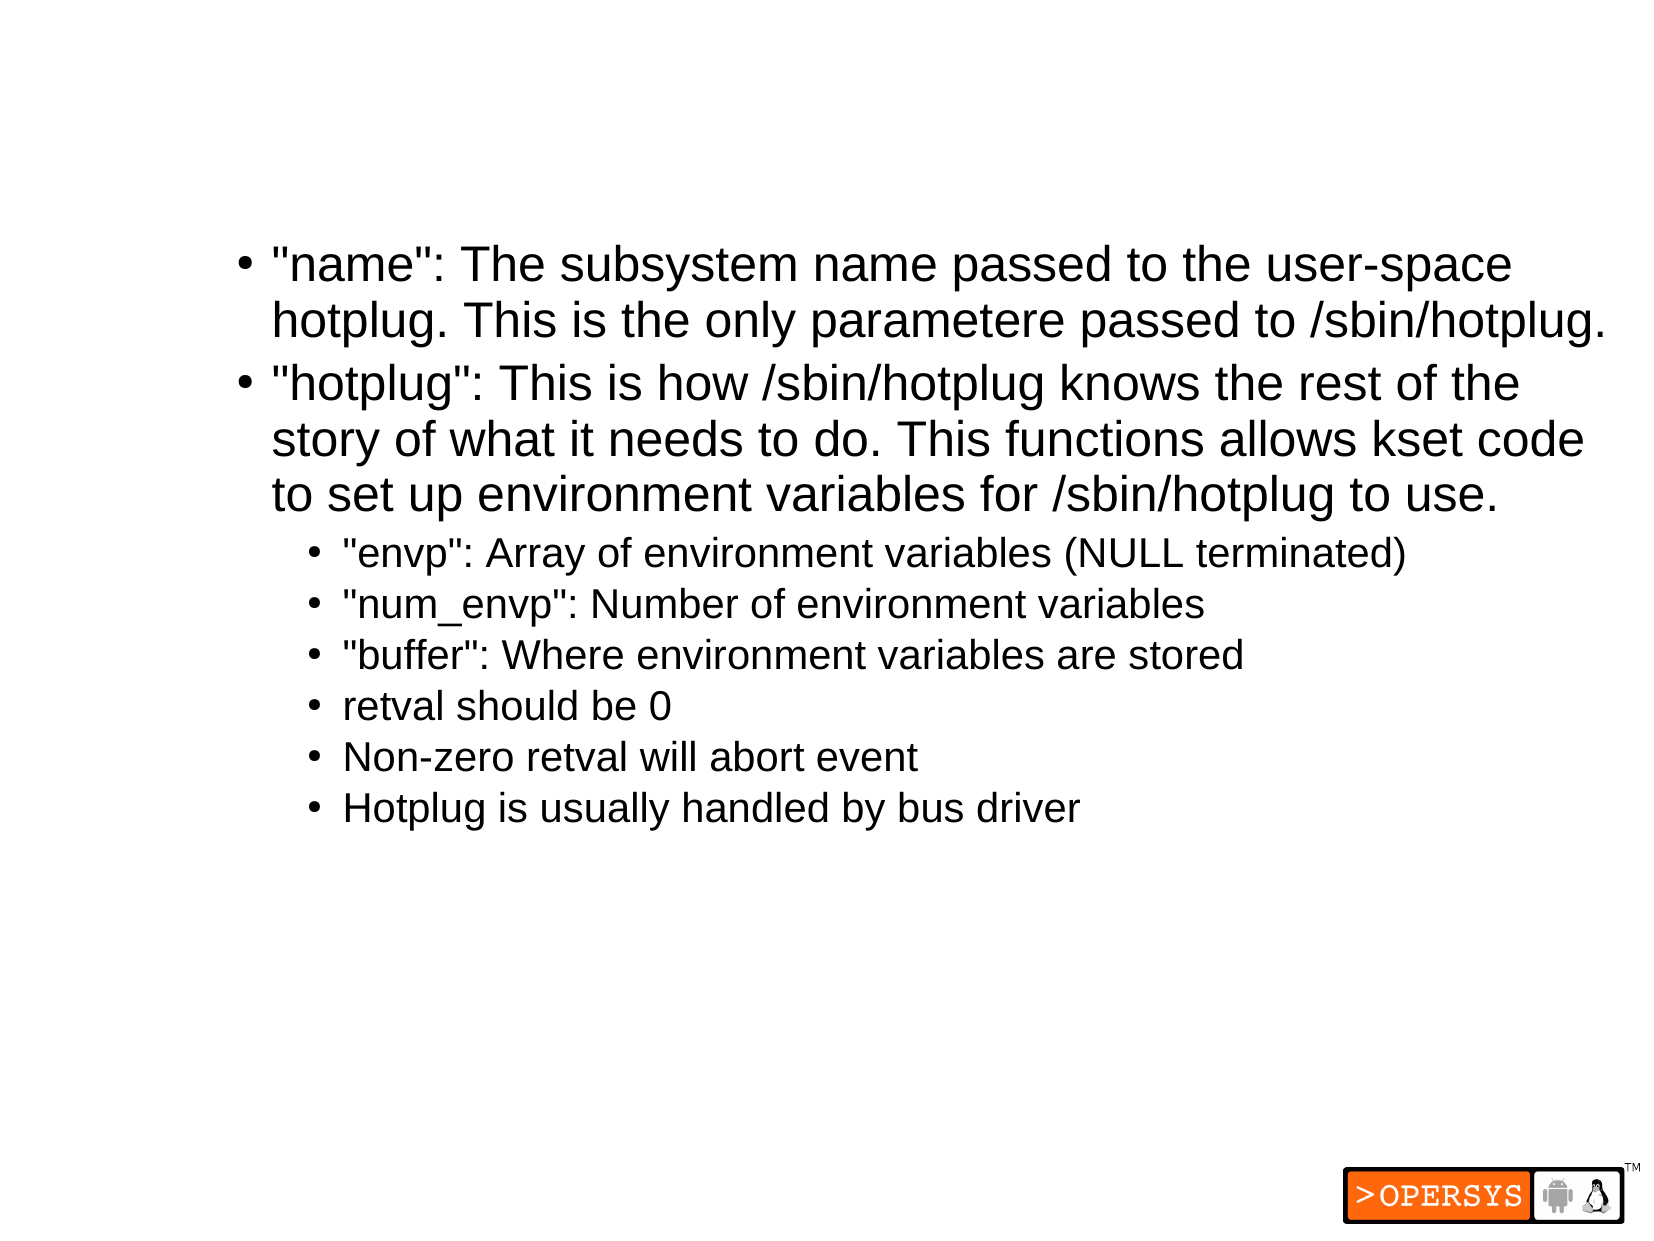

# "name": The subsystem name passed to the user-space hotplug. This is the only parametere passed to /sbin/hotplug.
"hotplug": This is how /sbin/hotplug knows the rest of the story of what it needs to do. This functions allows kset code to set up environment variables for /sbin/hotplug to use.
"envp": Array of environment variables (NULL terminated)
"num_envp": Number of environment variables
"buffer": Where environment variables are stored
retval should be 0
Non-zero retval will abort event
Hotplug is usually handled by bus driver